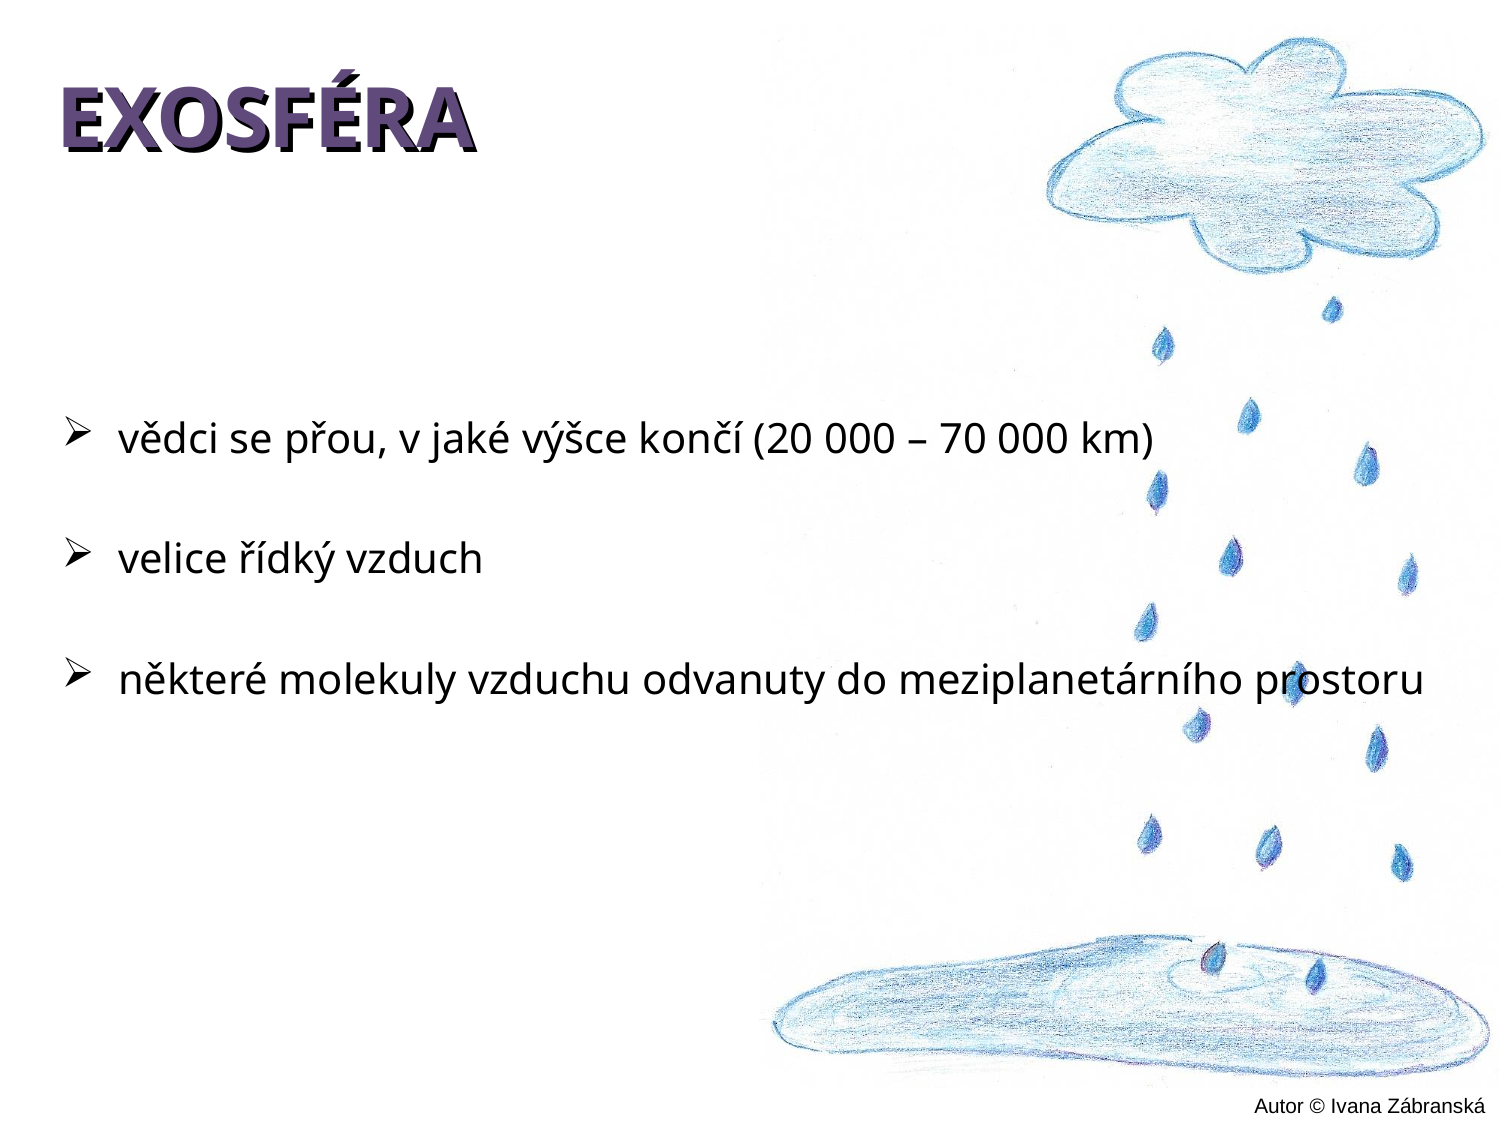

# EXOSFÉRA
vědci se přou, v jaké výšce končí (20 000 – 70 000 km)
velice řídký vzduch
některé molekuly vzduchu odvanuty do meziplanetárního prostoru
Autor © Ivana Zábranská